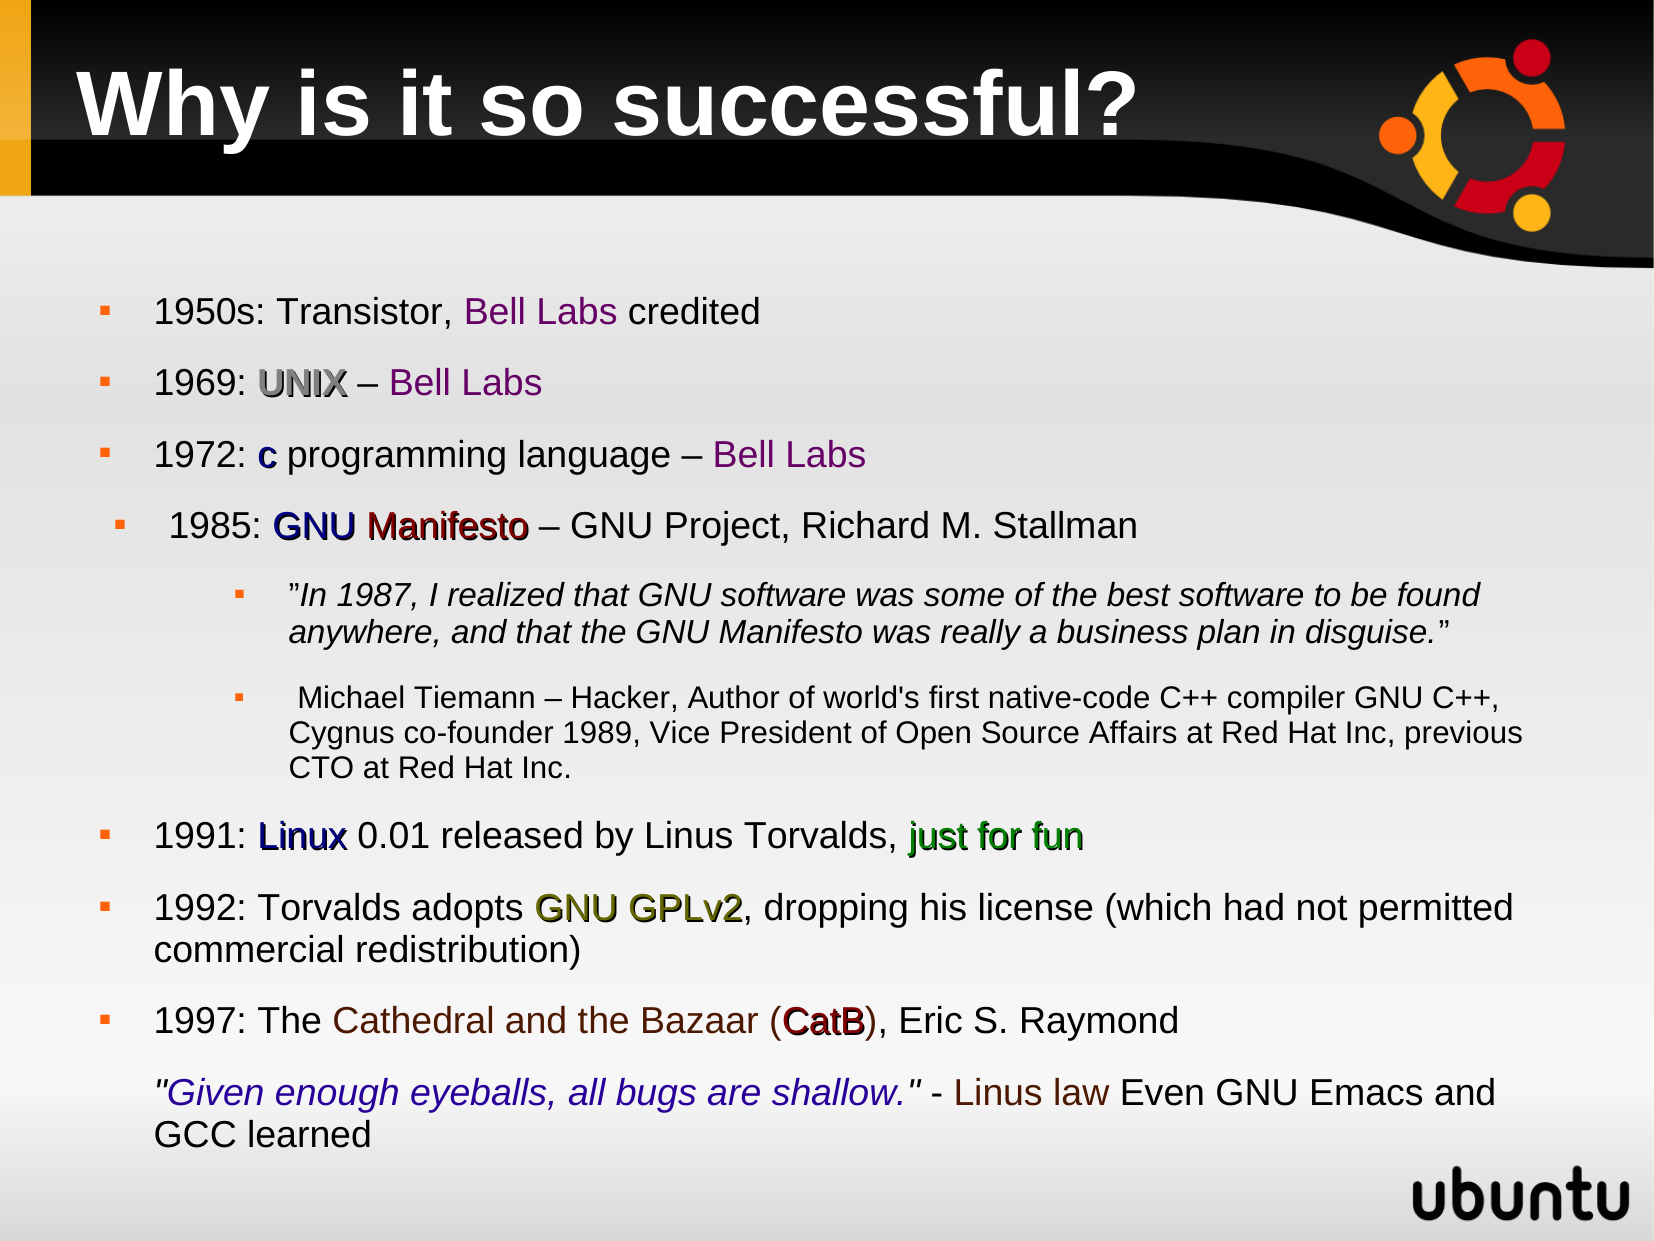

# Why is it so successful?
1950s: Transistor, Bell Labs credited
1969: UNIX – Bell Labs
1972: c programming language – Bell Labs
1985: GNU Manifesto – GNU Project, Richard M. Stallman
”In 1987, I realized that GNU software was some of the best software to be found anywhere, and that the GNU Manifesto was really a business plan in disguise.”
 Michael Tiemann – Hacker, Author of world's first native-code C++ compiler GNU C++, Cygnus co-founder 1989, Vice President of Open Source Affairs at Red Hat Inc, previous CTO at Red Hat Inc.
1991: Linux 0.01 released by Linus Torvalds, just for fun
1992: Torvalds adopts GNU GPLv2, dropping his license (which had not permitted commercial redistribution)
1997: The Cathedral and the Bazaar (CatB), Eric S. Raymond
"Given enough eyeballs, all bugs are shallow." - Linus law Even GNU Emacs and GCC learned